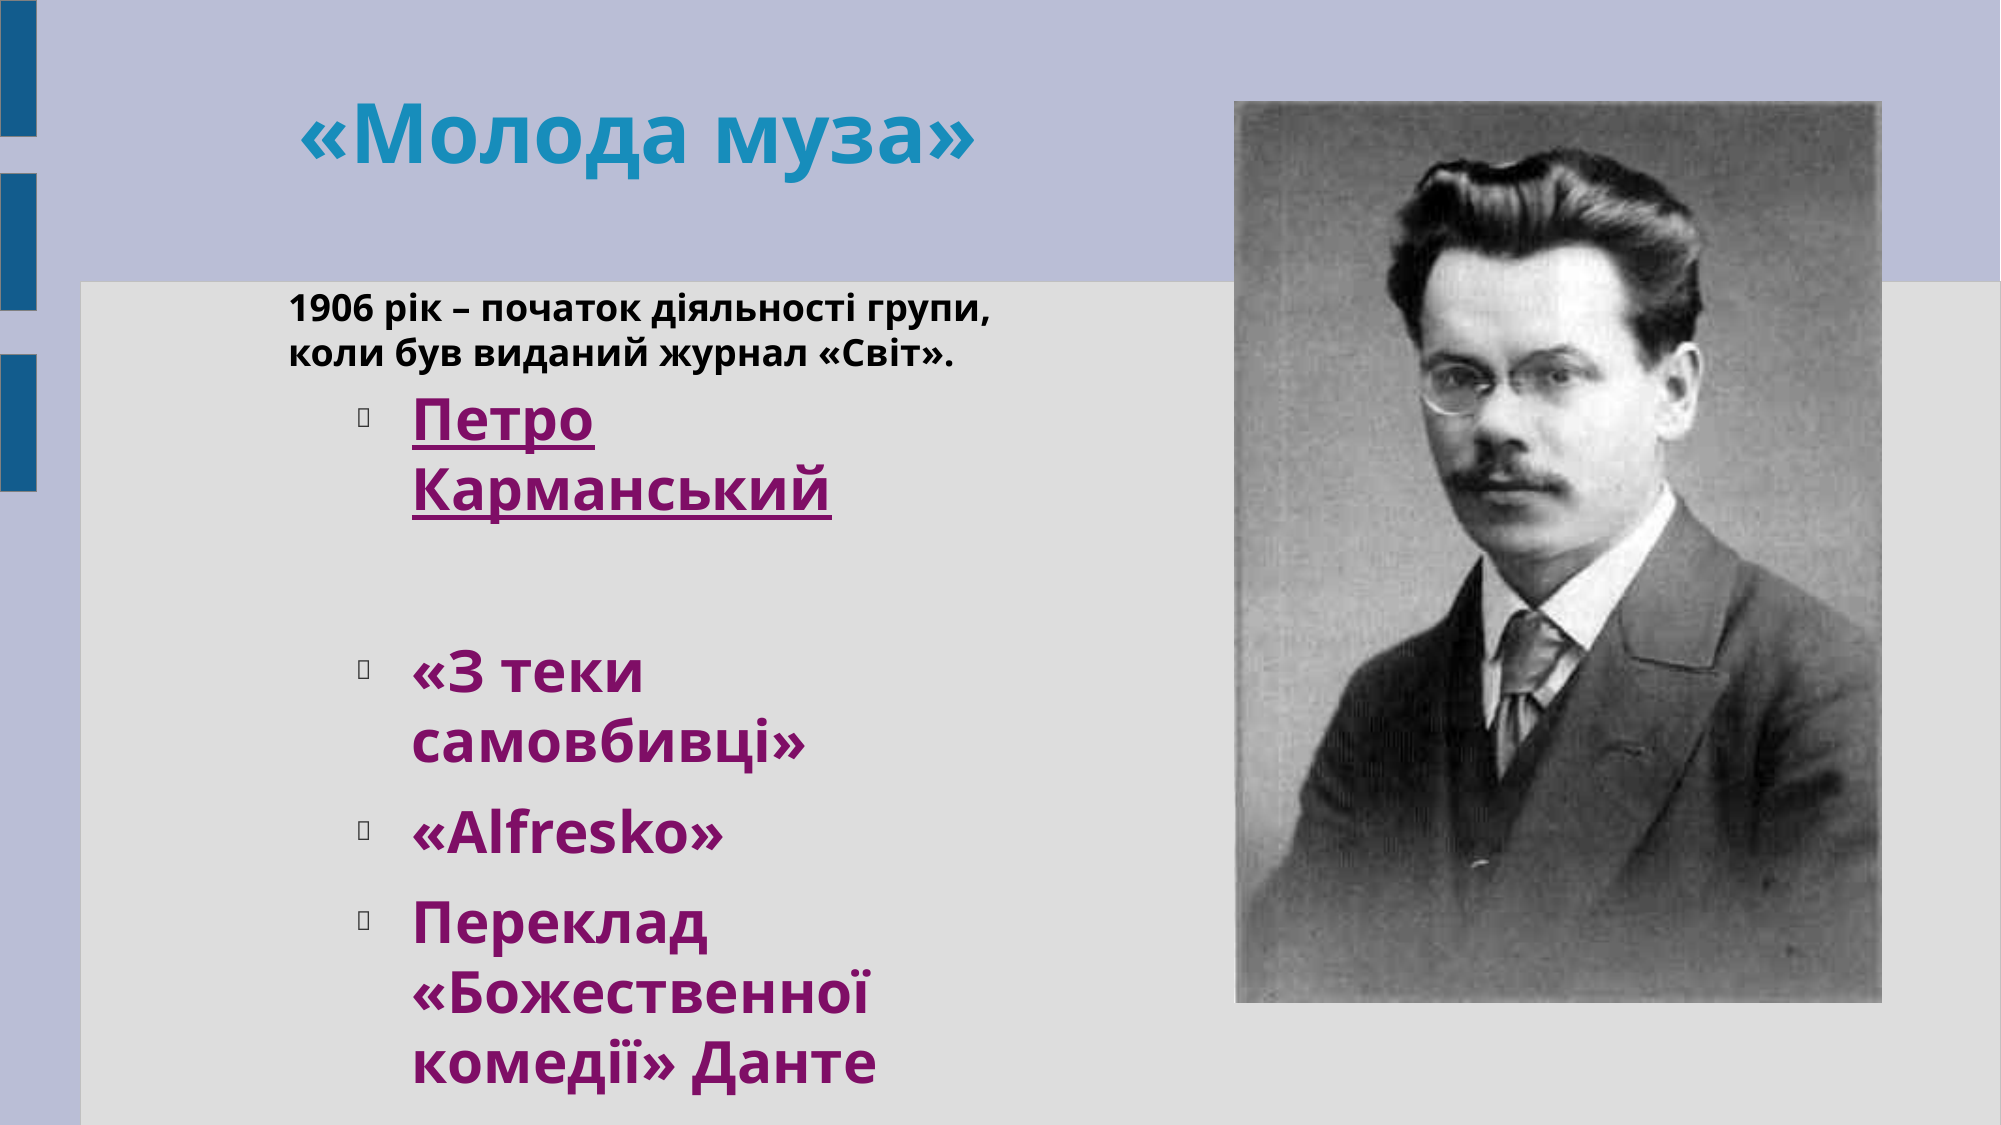

# «Молода муза»
1906 рік – початок діяльності групи,
коли був виданий журнал «Світ».
Петро Карманський
«З теки самовбивці»
«Alfresko»
Переклад «Божественної комедії» Данте